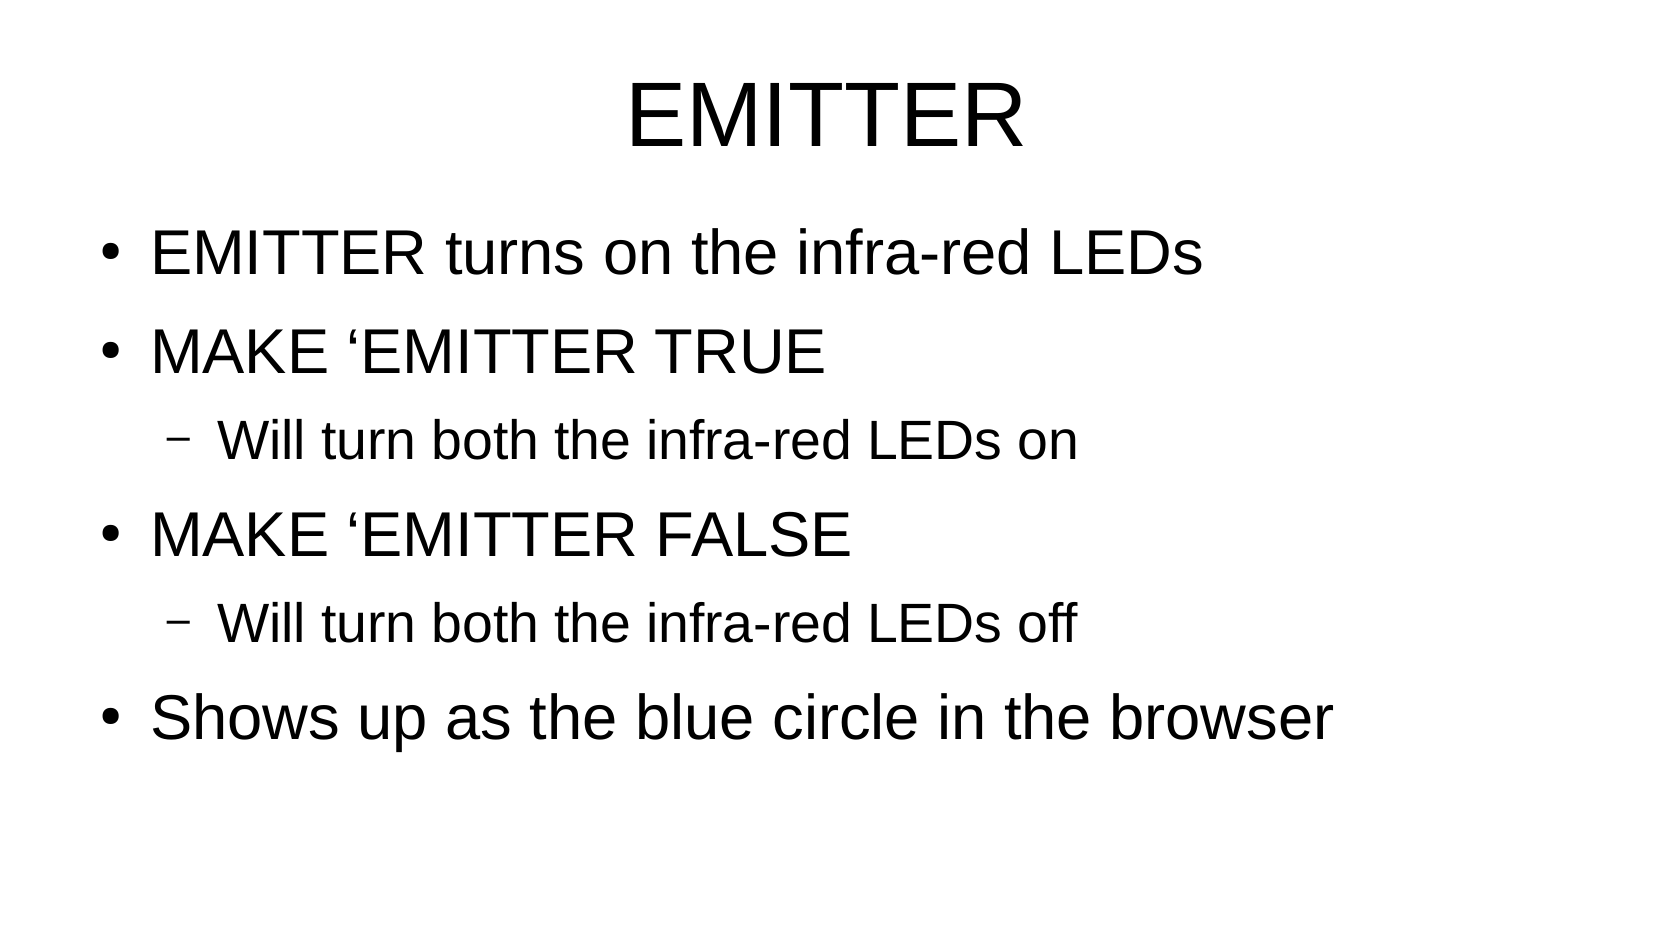

# EMITTER
EMITTER turns on the infra-red LEDs
MAKE ‘EMITTER TRUE
Will turn both the infra-red LEDs on
MAKE ‘EMITTER FALSE
Will turn both the infra-red LEDs off
Shows up as the blue circle in the browser